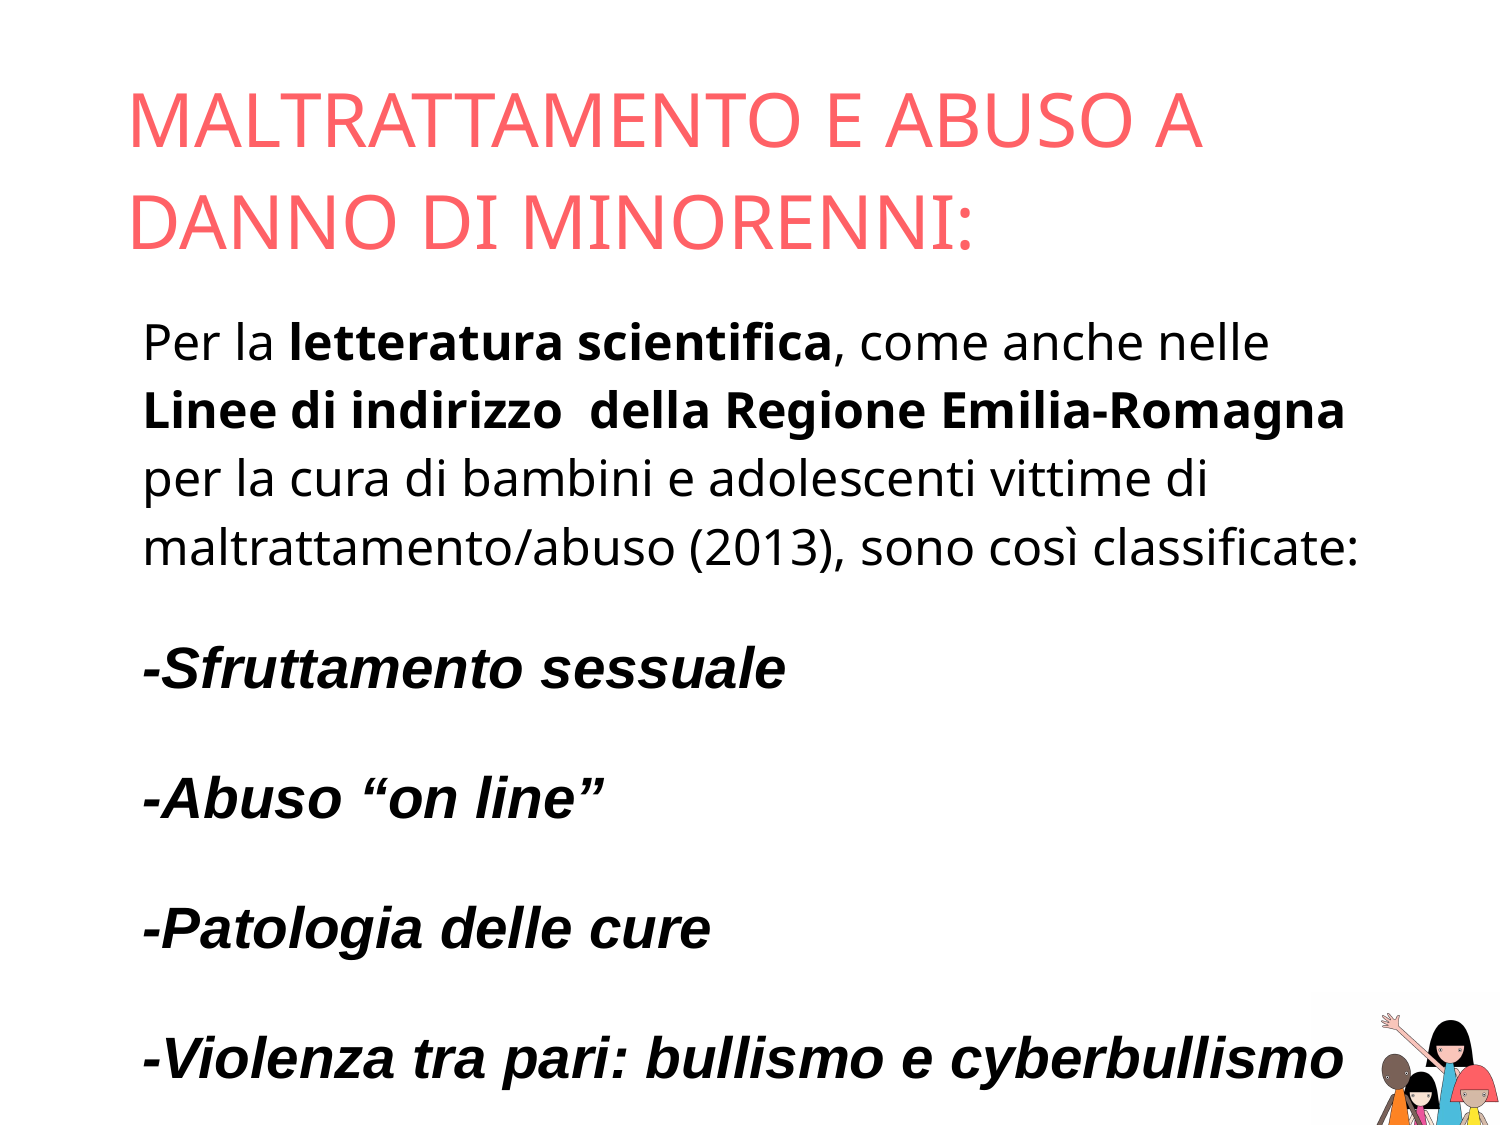

MALTRATTAMENTO E ABUSO A DANNO DI MINORENNI:
Per la letteratura scientifica, come anche nelle Linee di indirizzo della Regione Emilia-Romagna per la cura di bambini e adolescenti vittime di maltrattamento/abuso (2013), sono così classificate:
-Sfruttamento sessuale
-Abuso “on line”
-Patologia delle cure
-Violenza tra pari: bullismo e cyberbullismo